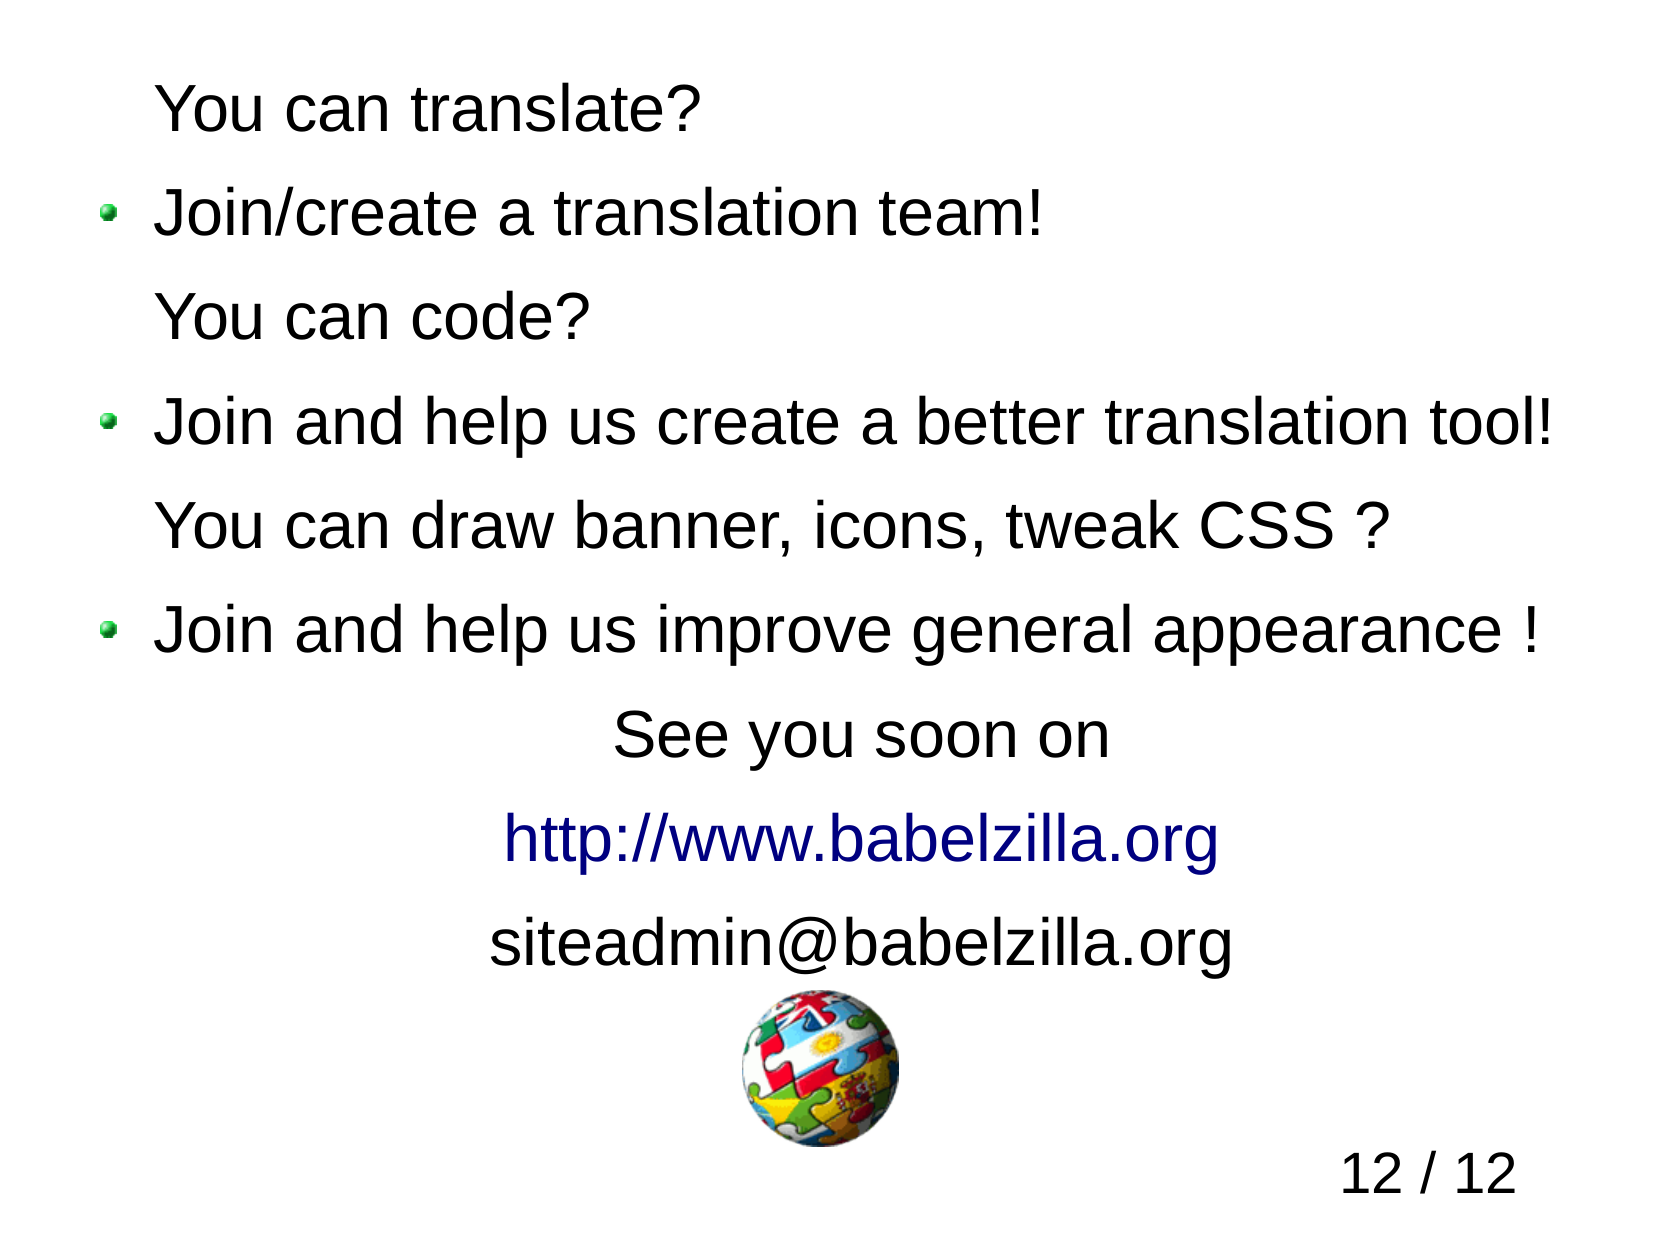

# You can translate?
Join/create a translation team!
You can code?
Join and help us create a better translation tool!
You can draw banner, icons, tweak CSS ?
Join and help us improve general appearance !
See you soon on
http://www.babelzilla.org
siteadmin@babelzilla.org